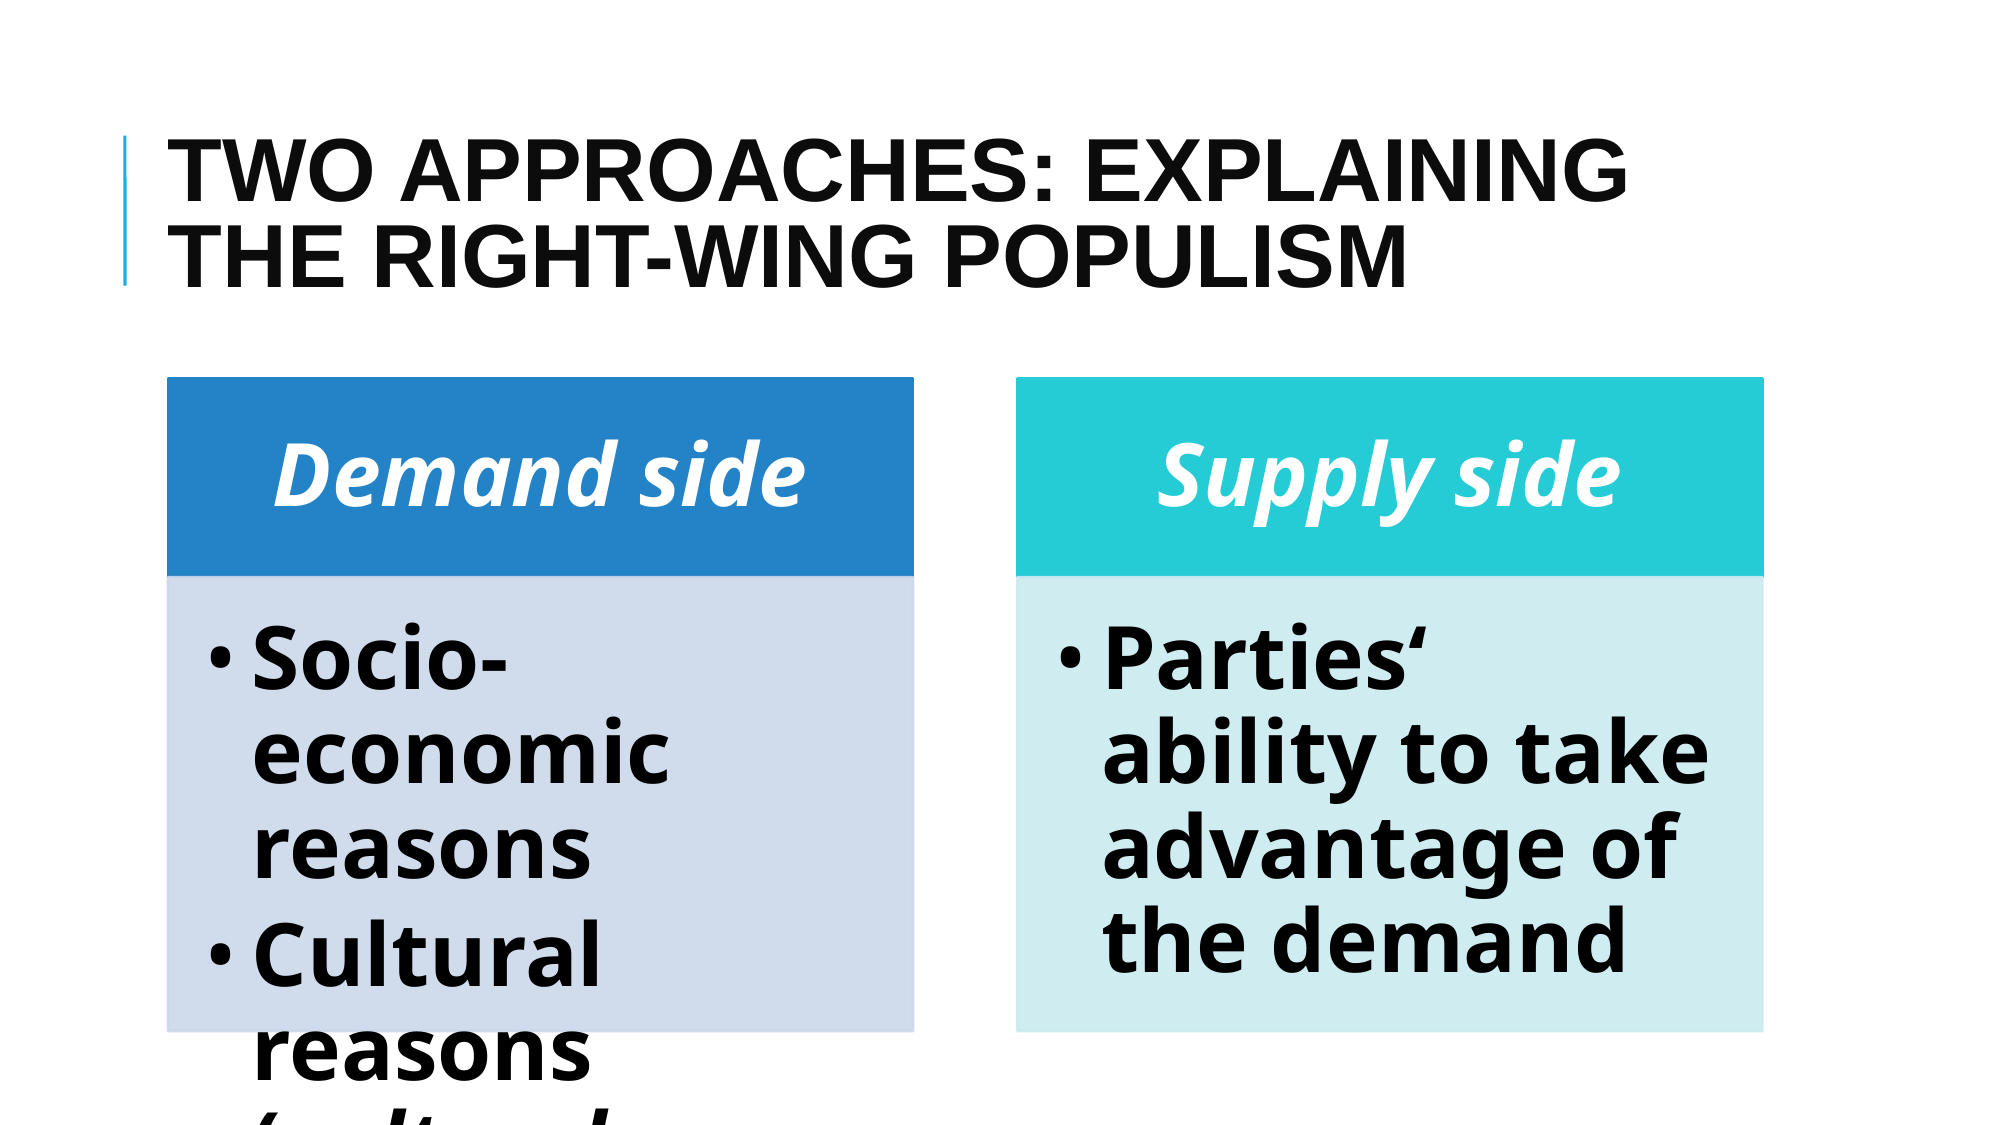

# TWO APPROACHES: EXPLAINING THE RIGHT-WING POPULISM
Demand side
Supply side
Socio-economic reasons
Cultural reasons (cultural backlash)
Parties‘ ability to take advantage of the demand